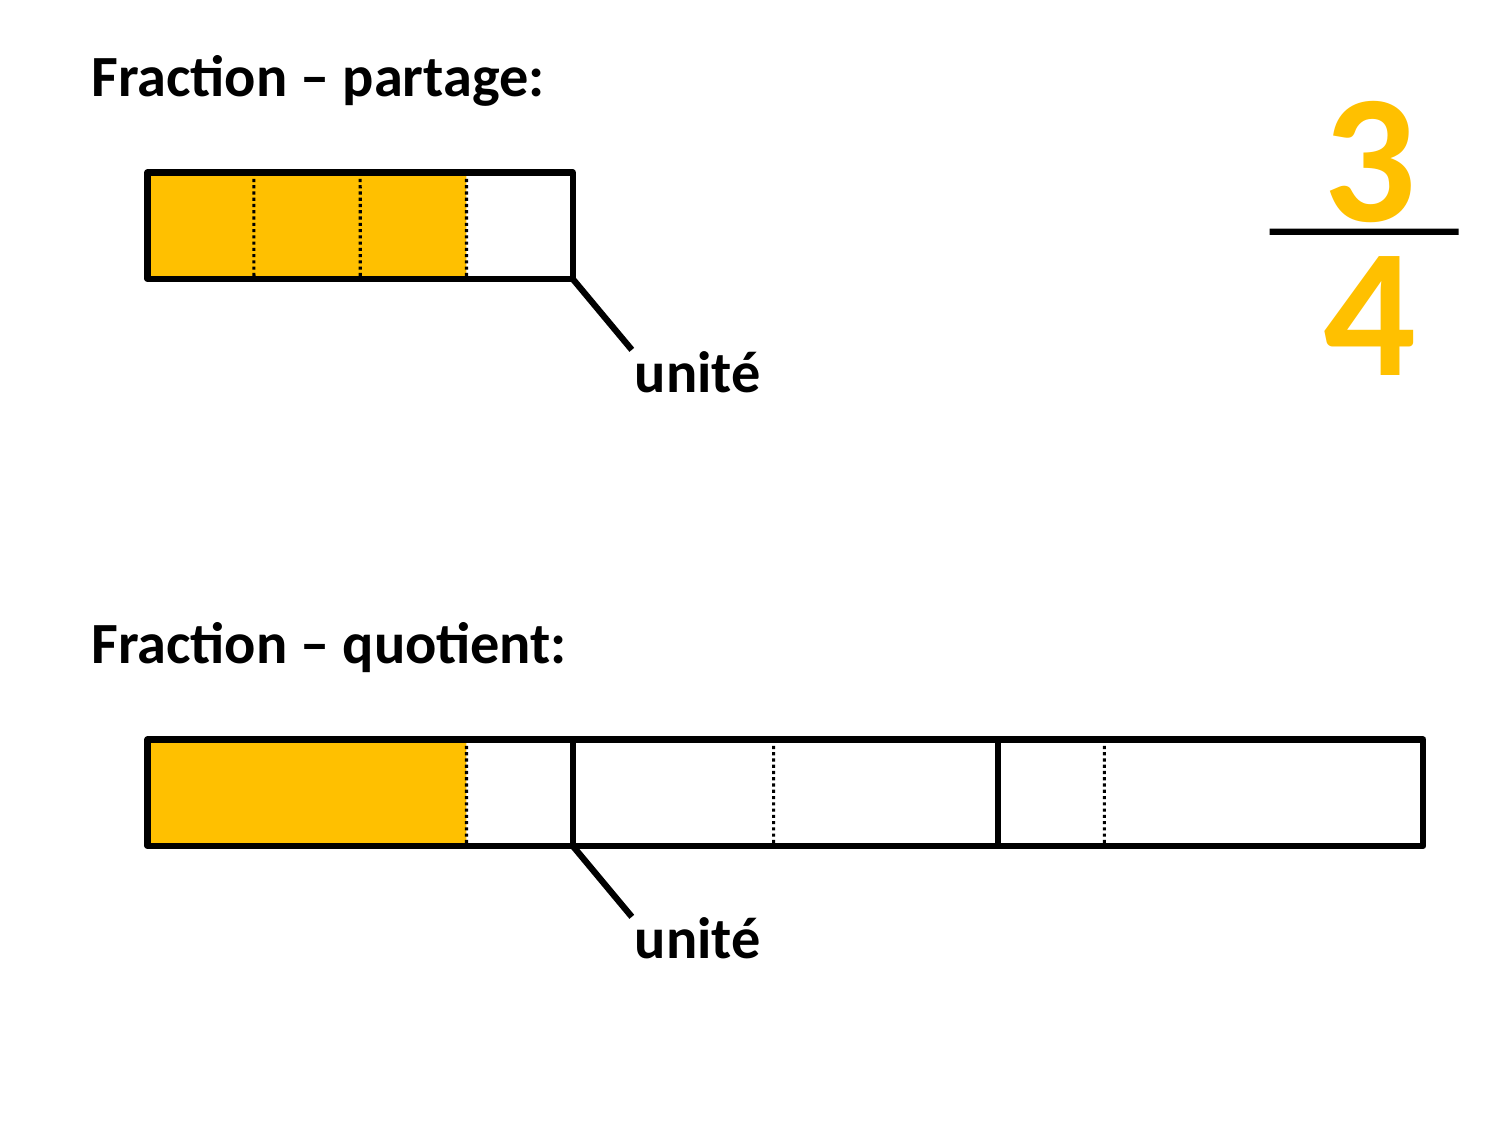

Fraction – partage:
3
4
unité
Fraction – quotient:
unité